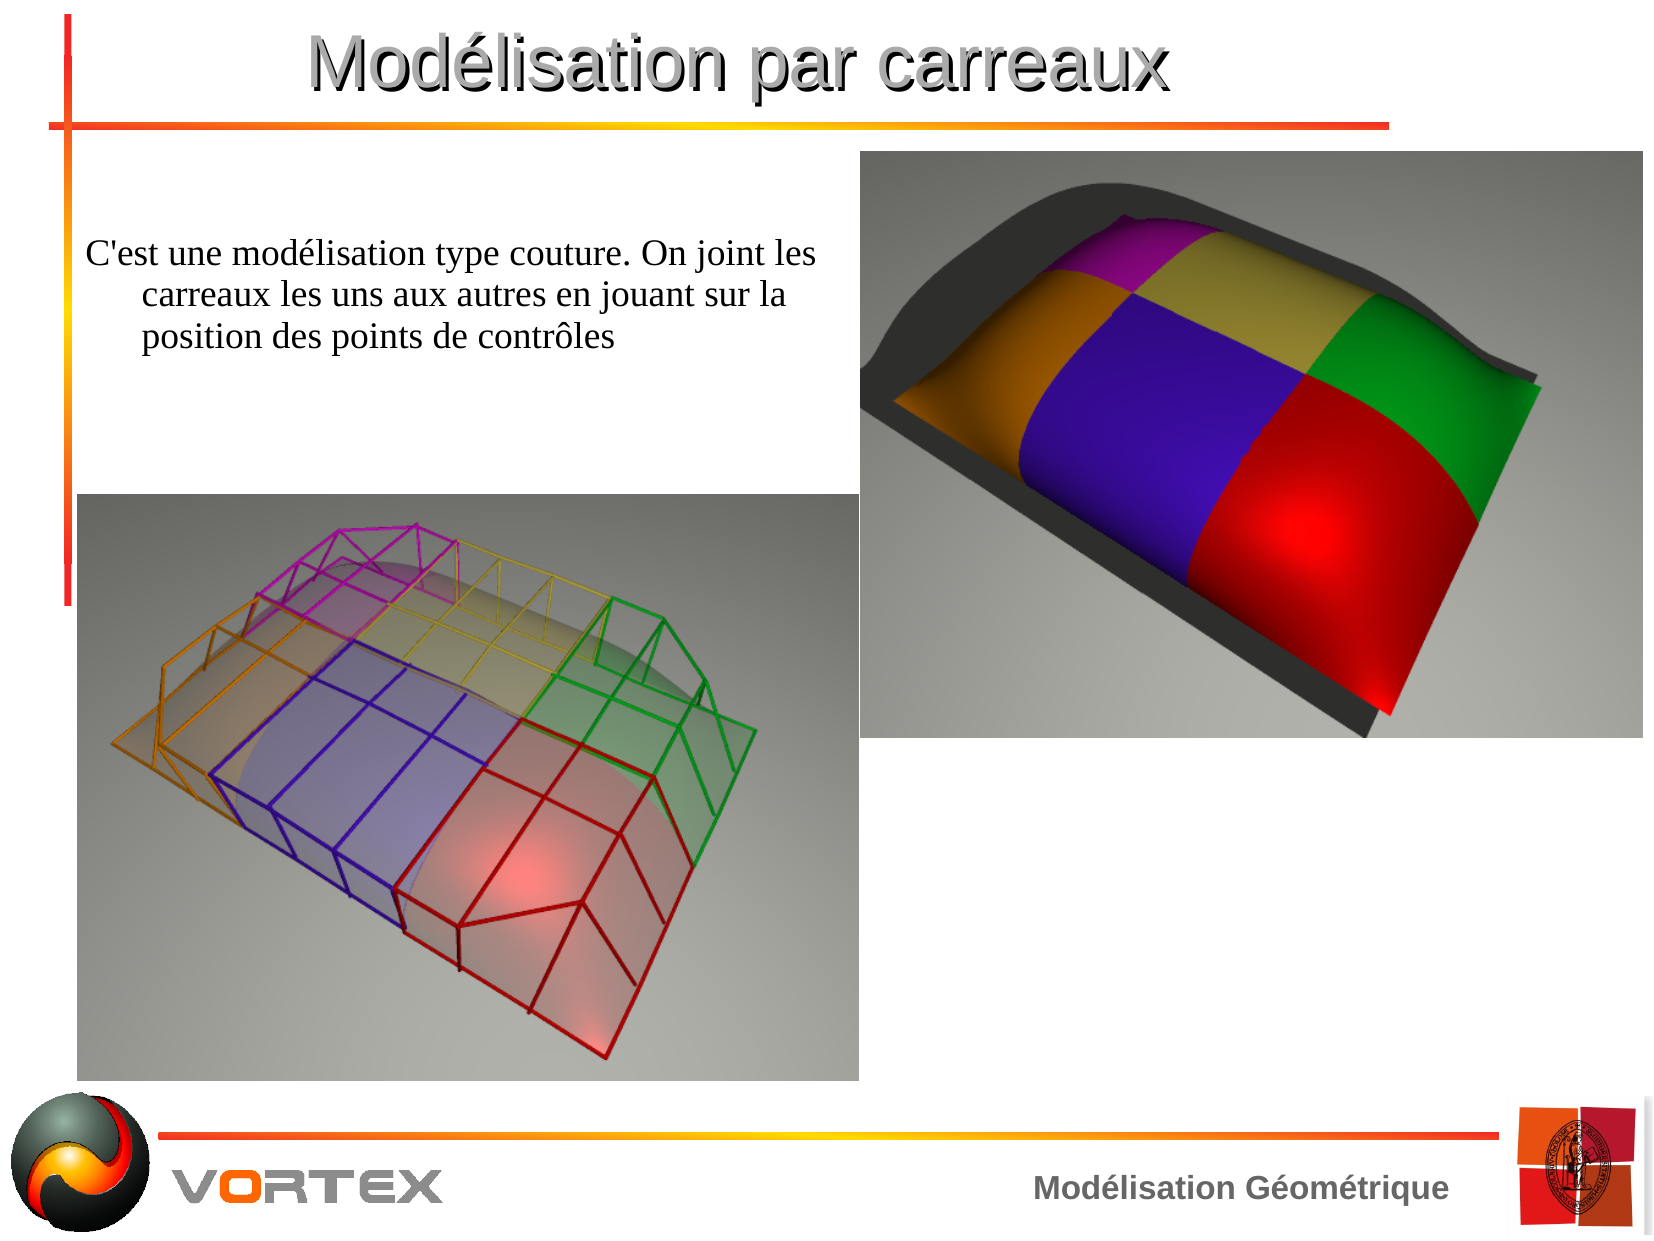

# Modélisation par carreaux
C'est une modélisation type couture. On joint les carreaux les uns aux autres en jouant sur la position des points de contrôles